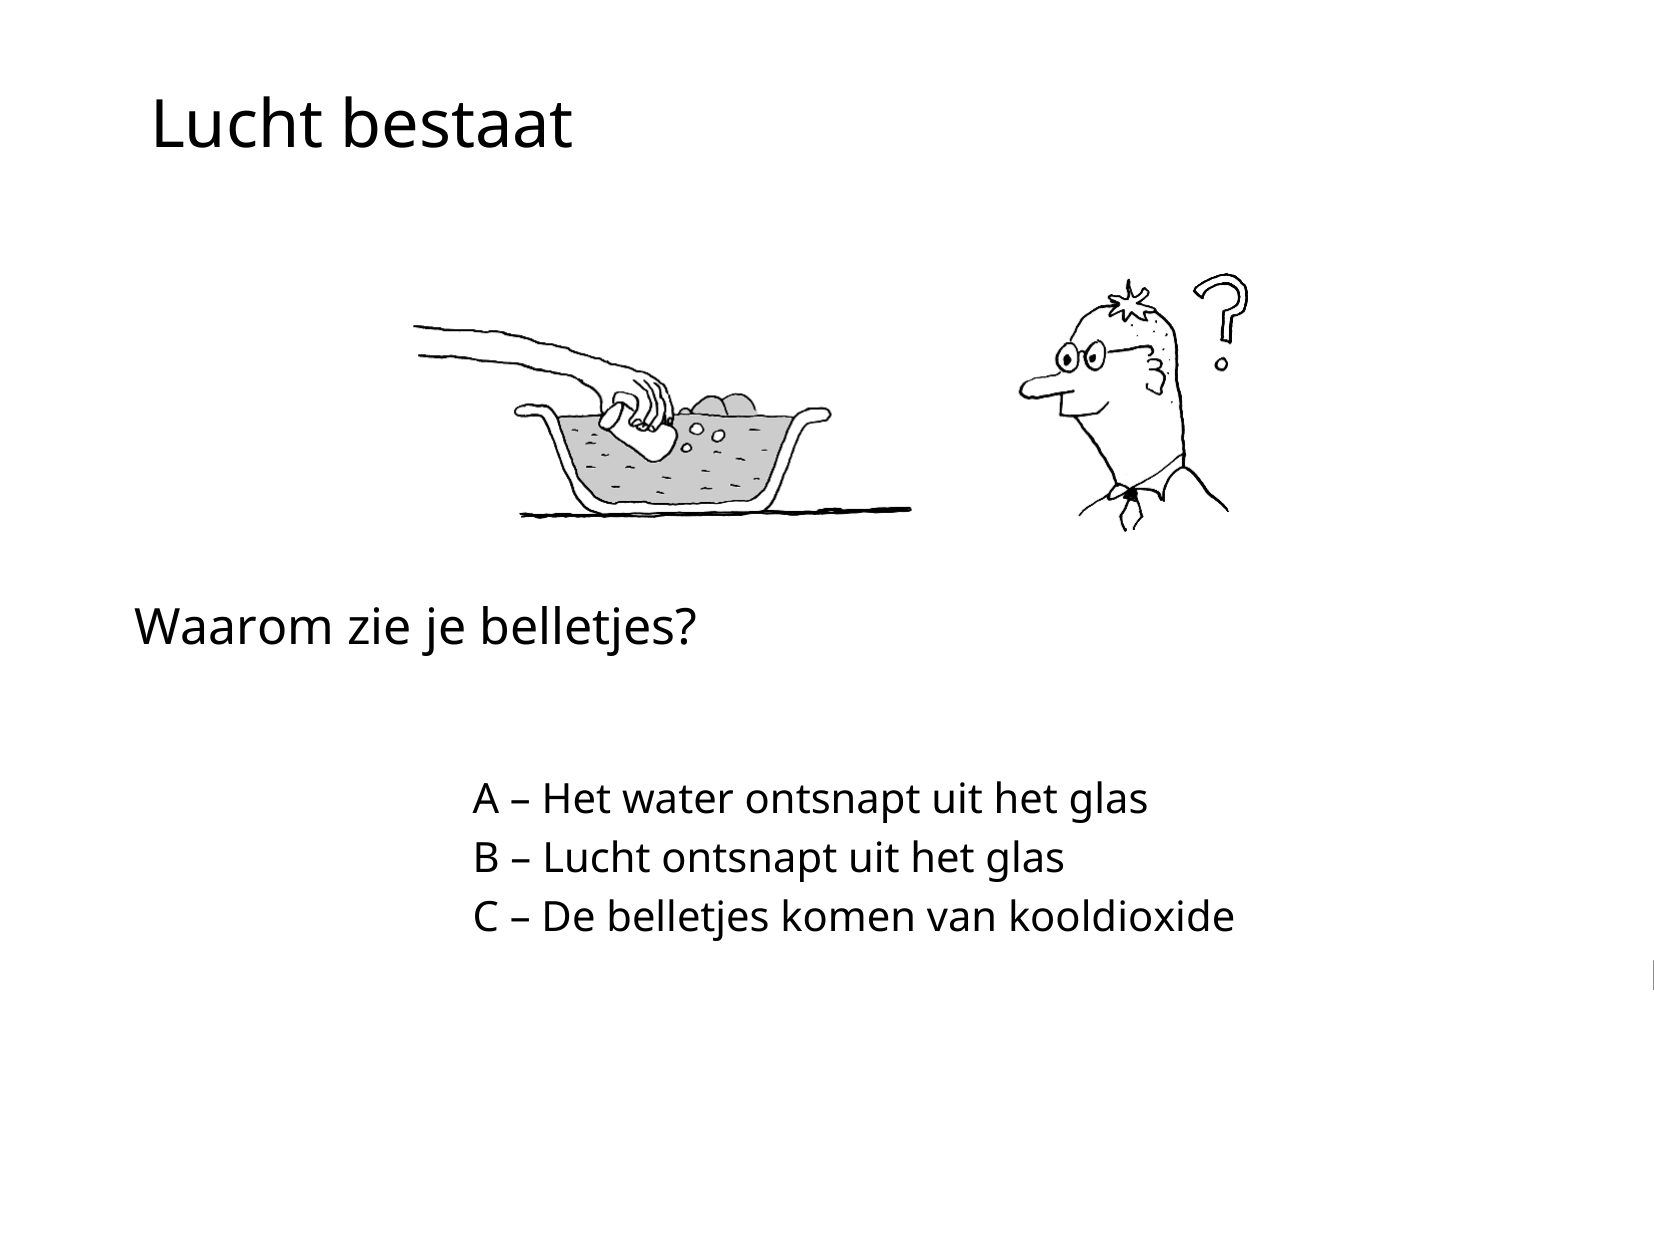

Lucht bestaat
Waarom zie je belletjes?
A – Het water ontsnapt uit het glas
B – Lucht ontsnapt uit het glas
C – De belletjes komen van kooldioxide
D – Dit zijn geen belletjes.